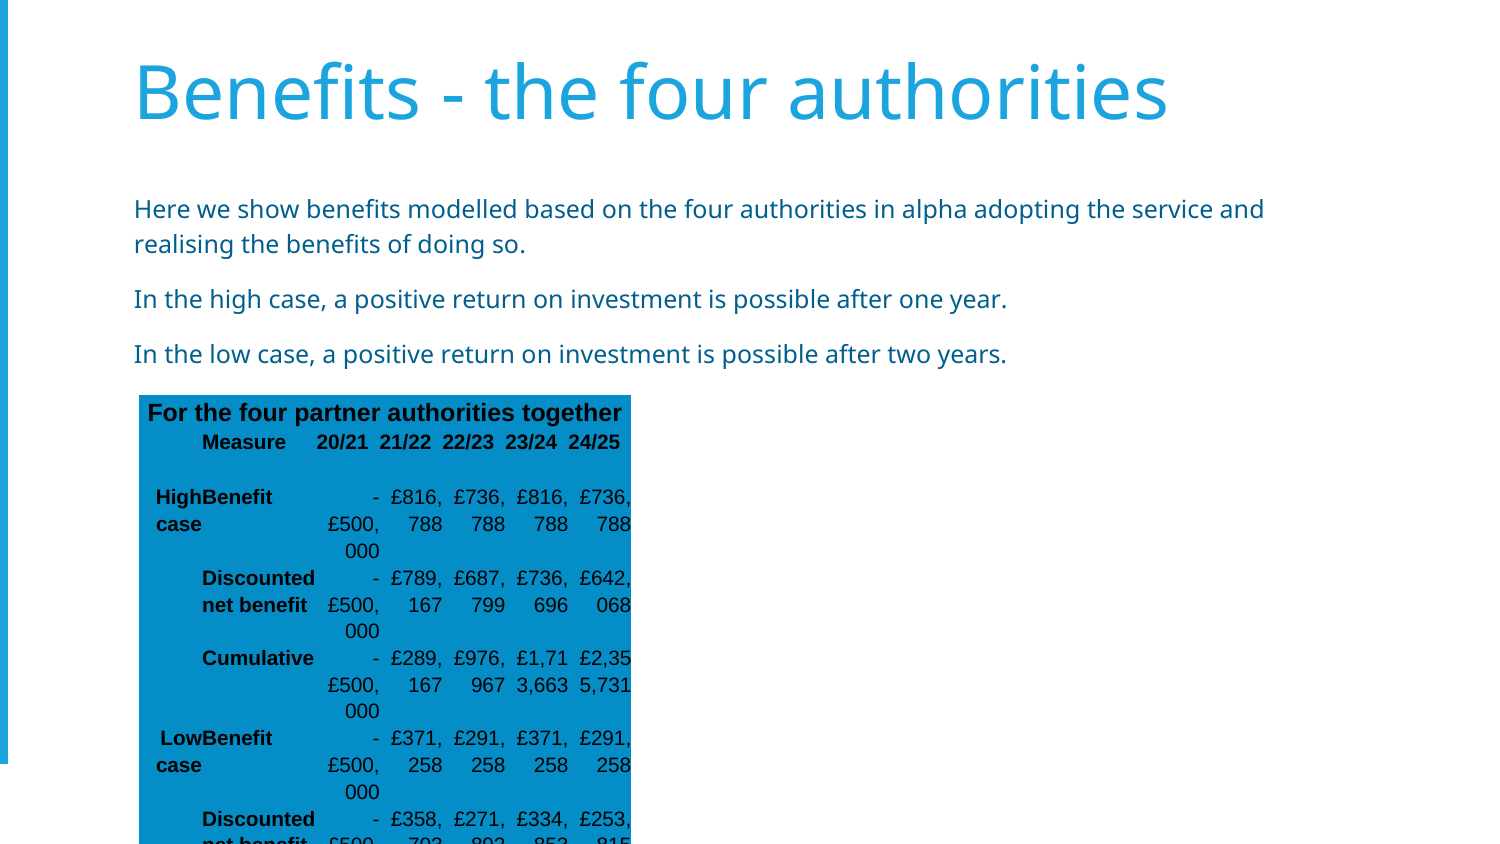

Benefits - the four authorities
Here we show benefits modelled based on the four authorities in alpha adopting the service and realising the benefits of doing so.
In the high case, a positive return on investment is possible after one year.
In the low case, a positive return on investment is possible after two years.
| For the four partner authorities together | | | | | | |
| --- | --- | --- | --- | --- | --- | --- |
| | Measure | 20/21 | 21/22 | 22/23 | 23/24 | 24/25 |
| High case | Benefit | -£500,000 | £816,788 | £736,788 | £816,788 | £736,788 |
| | Discounted net benefit | -£500,000 | £789,167 | £687,799 | £736,696 | £642,068 |
| | Cumulative | -£500,000 | £289,167 | £976,967 | £1,713,663 | £2,355,731 |
| Low case | Benefit | -£500,000 | £371,258 | £291,258 | £371,258 | £291,258 |
| | Discounted net benefit | -£500,000 | £358,703 | £271,892 | £334,853 | £253,815 |
| | Cumulative | -£500,000 | -£141,297 | £130,596 | £465,449 | £719,264 |